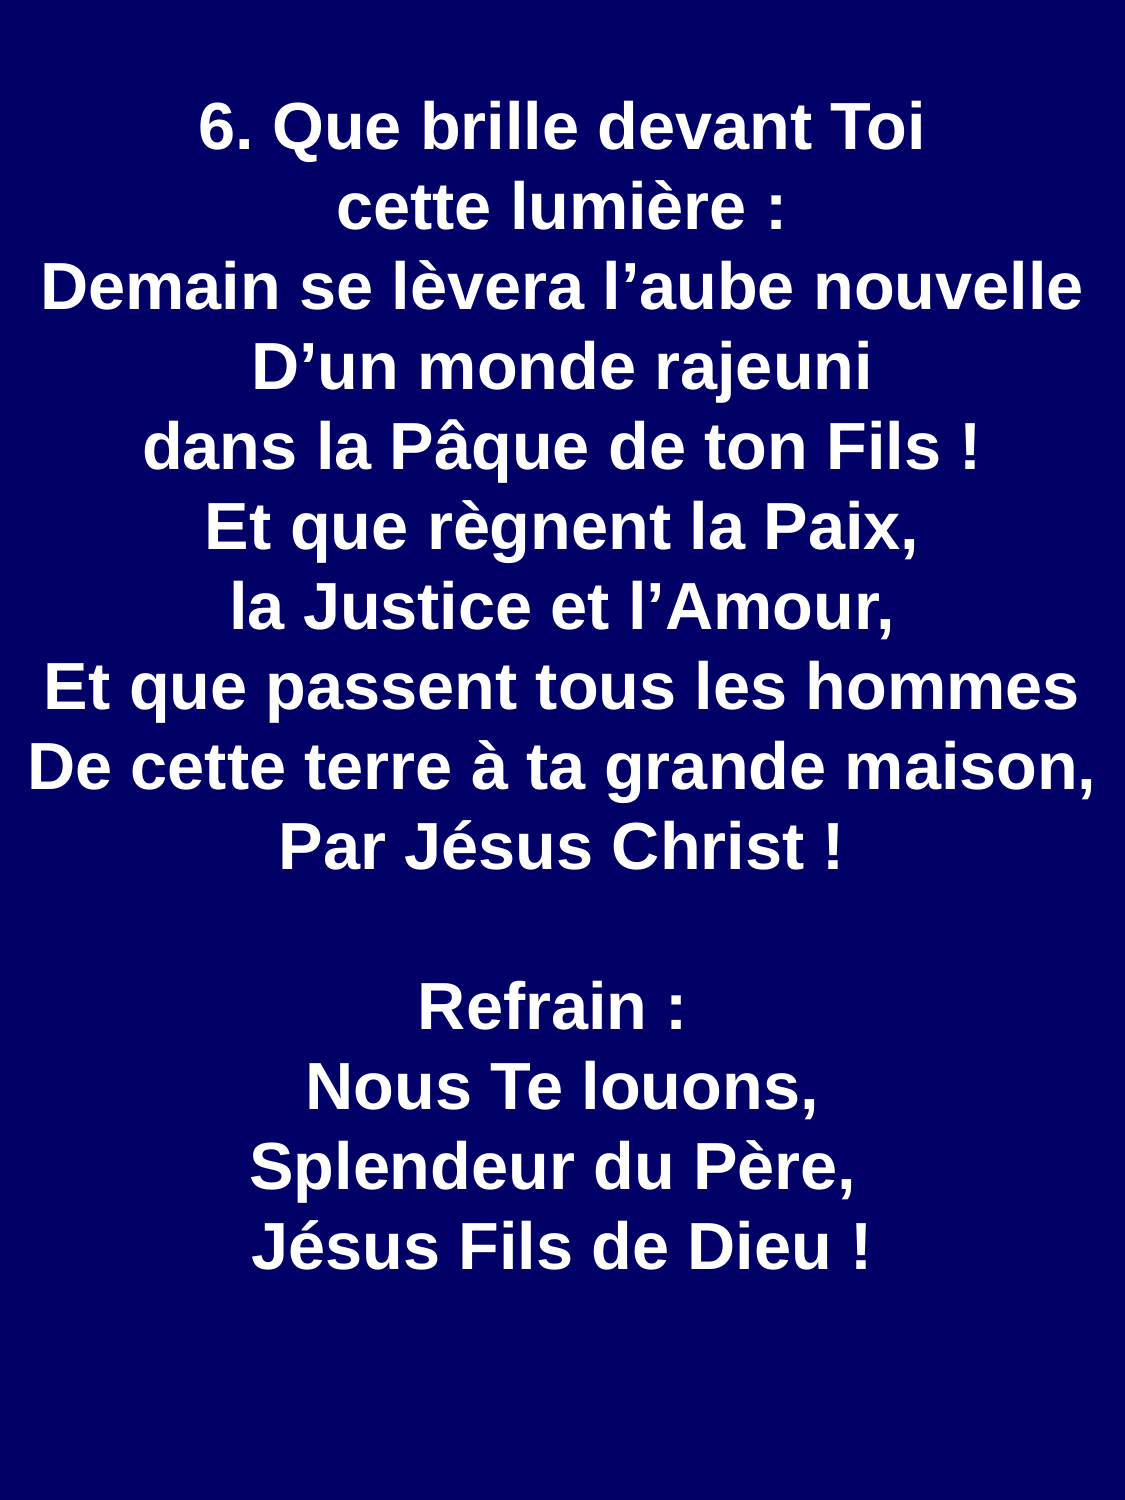

6. Que brille devant Toi
cette lumière :
Demain se lèvera l’aube nouvelle
D’un monde rajeuni
dans la Pâque de ton Fils !
Et que règnent la Paix,
la Justice et l’Amour,
Et que passent tous les hommes
De cette terre à ta grande maison, Par Jésus Christ !
Refrain :
Nous Te louons,
Splendeur du Père,
Jésus Fils de Dieu !